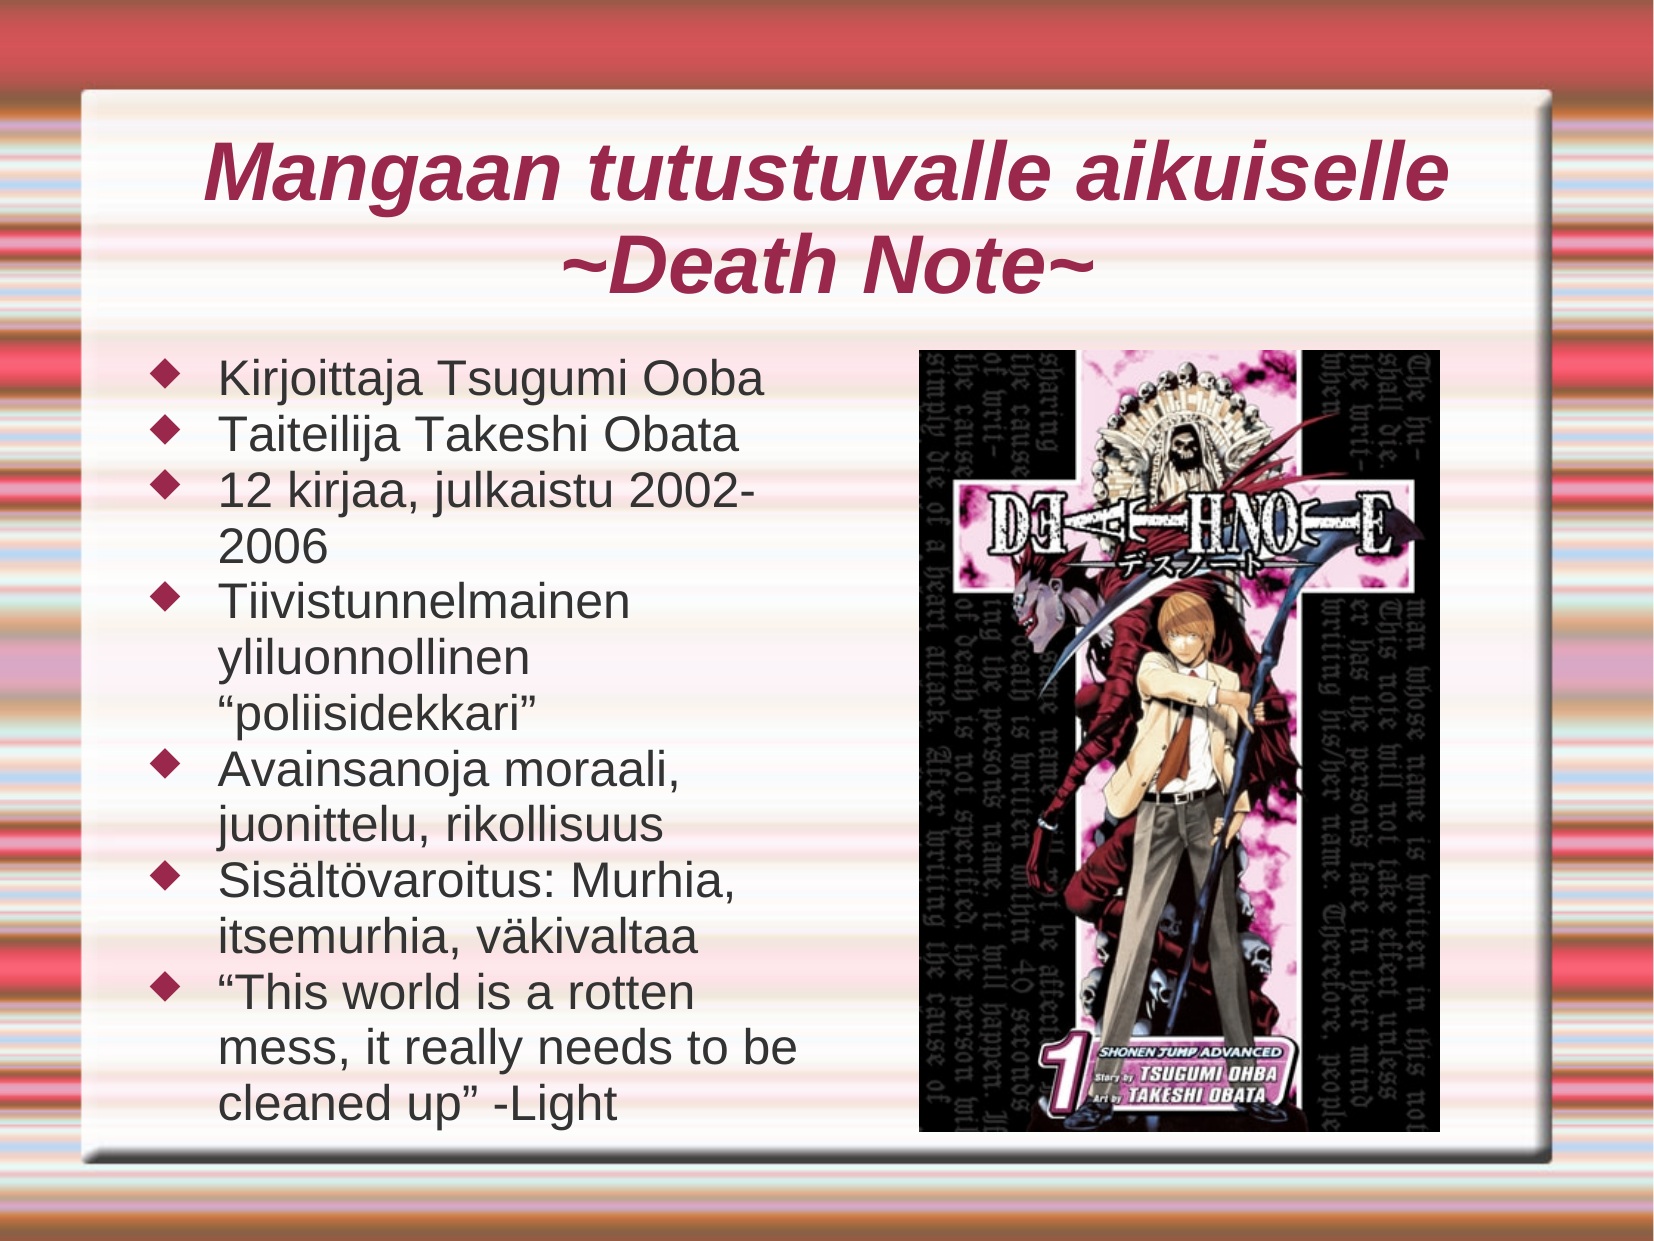

# Mangaan tutustuvalle aikuiselle ~Death Note~
Kirjoittaja Tsugumi Ooba
Taiteilija Takeshi Obata
12 kirjaa, julkaistu 2002-2006
Tiivistunnelmainen yliluonnollinen “poliisidekkari”
Avainsanoja moraali,
juonittelu, rikollisuus
Sisältövaroitus: Murhia,
itsemurhia, väkivaltaa
“This world is a rotten mess, it really needs to be cleaned up” -Light